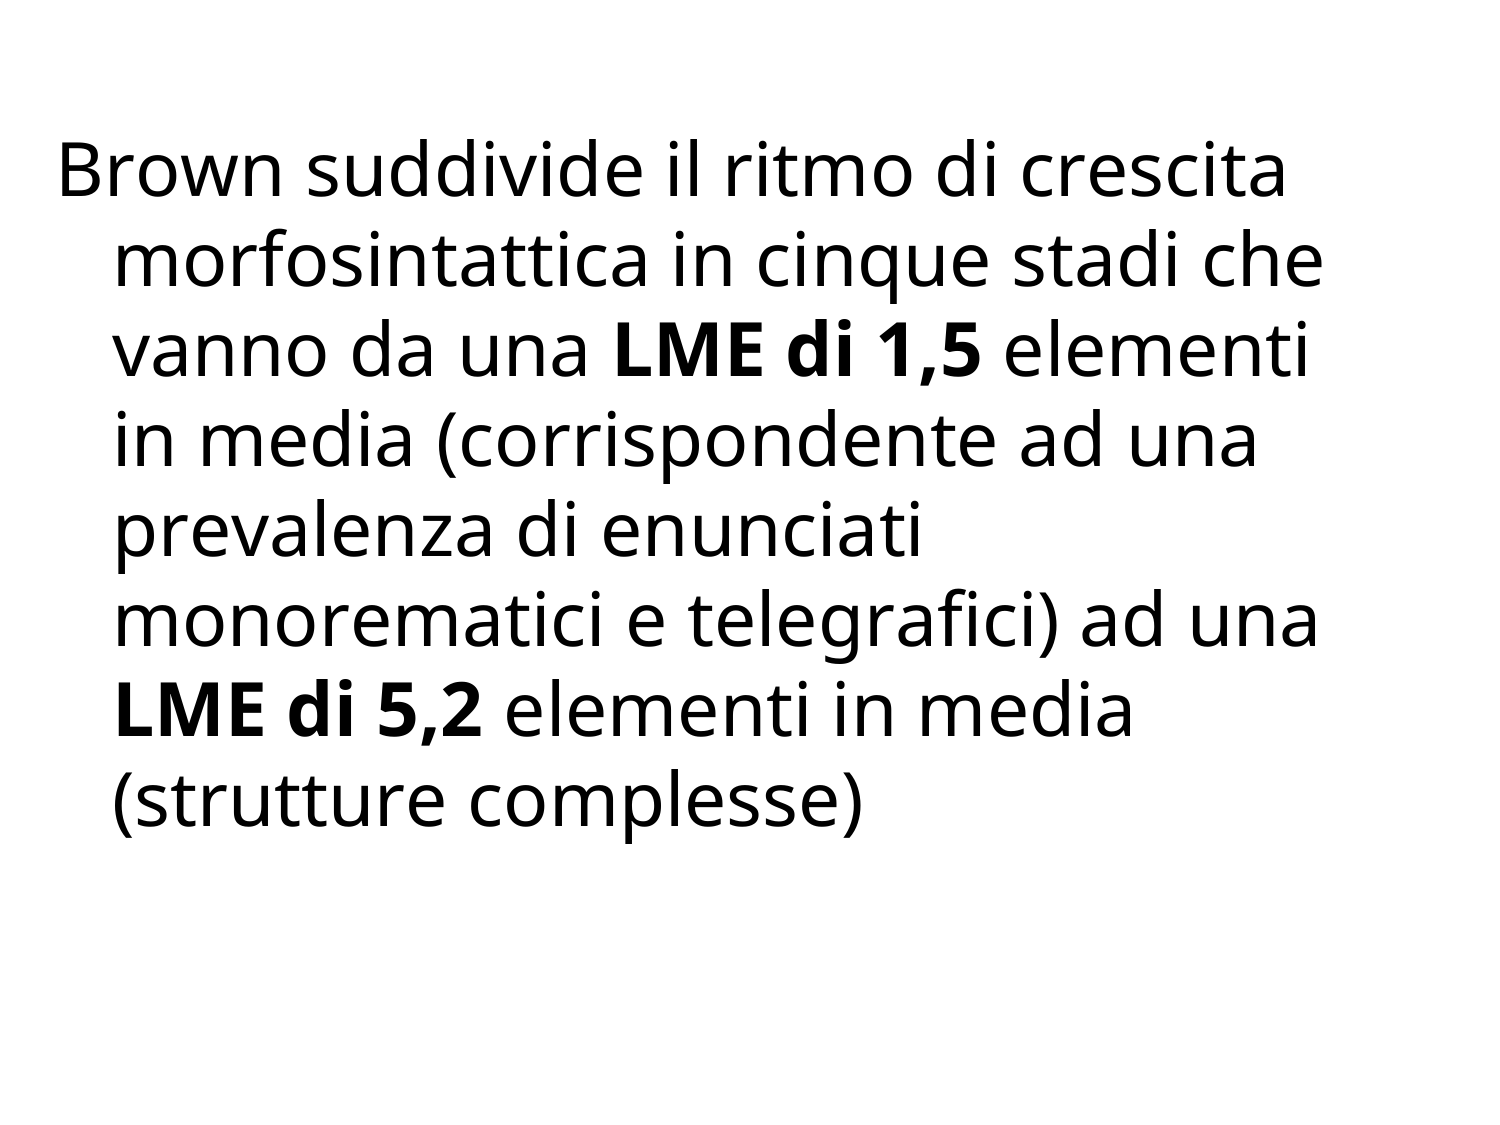

# Brown suddivide il ritmo di crescita morfosintattica in cinque stadi che vanno da una LME di 1,5 elementi in media (corrispondente ad una prevalenza di enunciati monorematici e telegrafici) ad una LME di 5,2 elementi in media (strutture complesse)